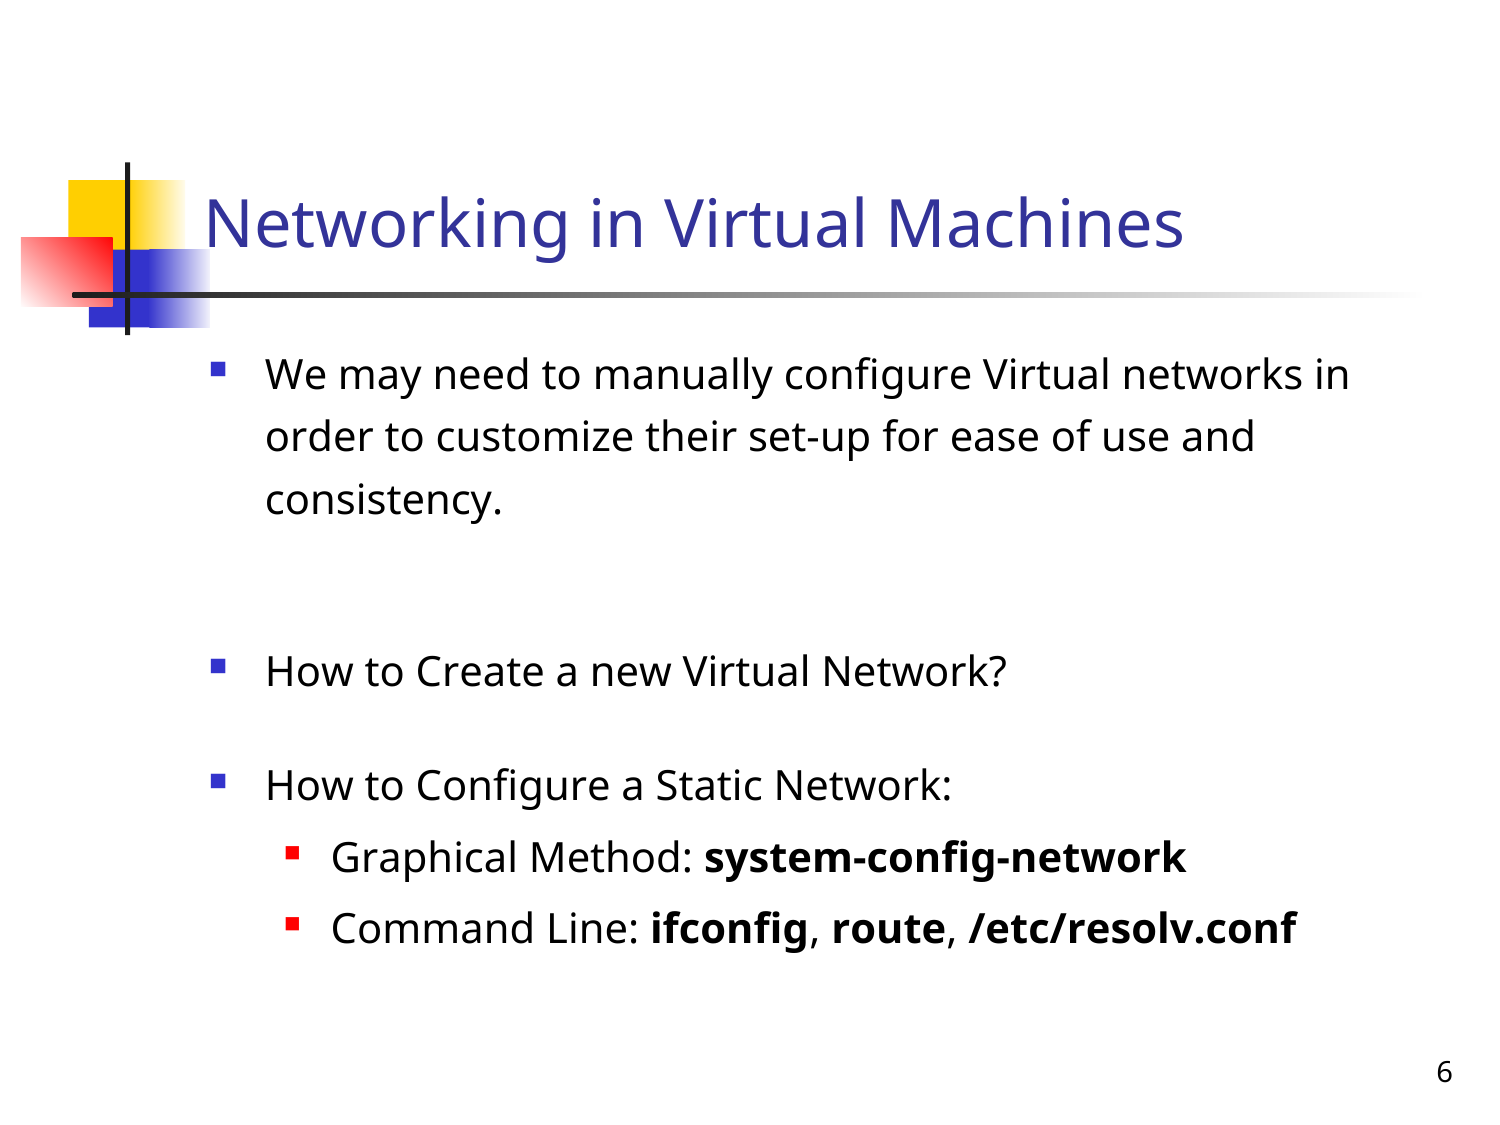

# Networking in Virtual Machines
We may need to manually configure Virtual networks in order to customize their set-up for ease of use and consistency.
How to Create a new Virtual Network?
How to Configure a Static Network:
Graphical Method: system-config-network
Command Line: ifconfig, route, /etc/resolv.conf
6